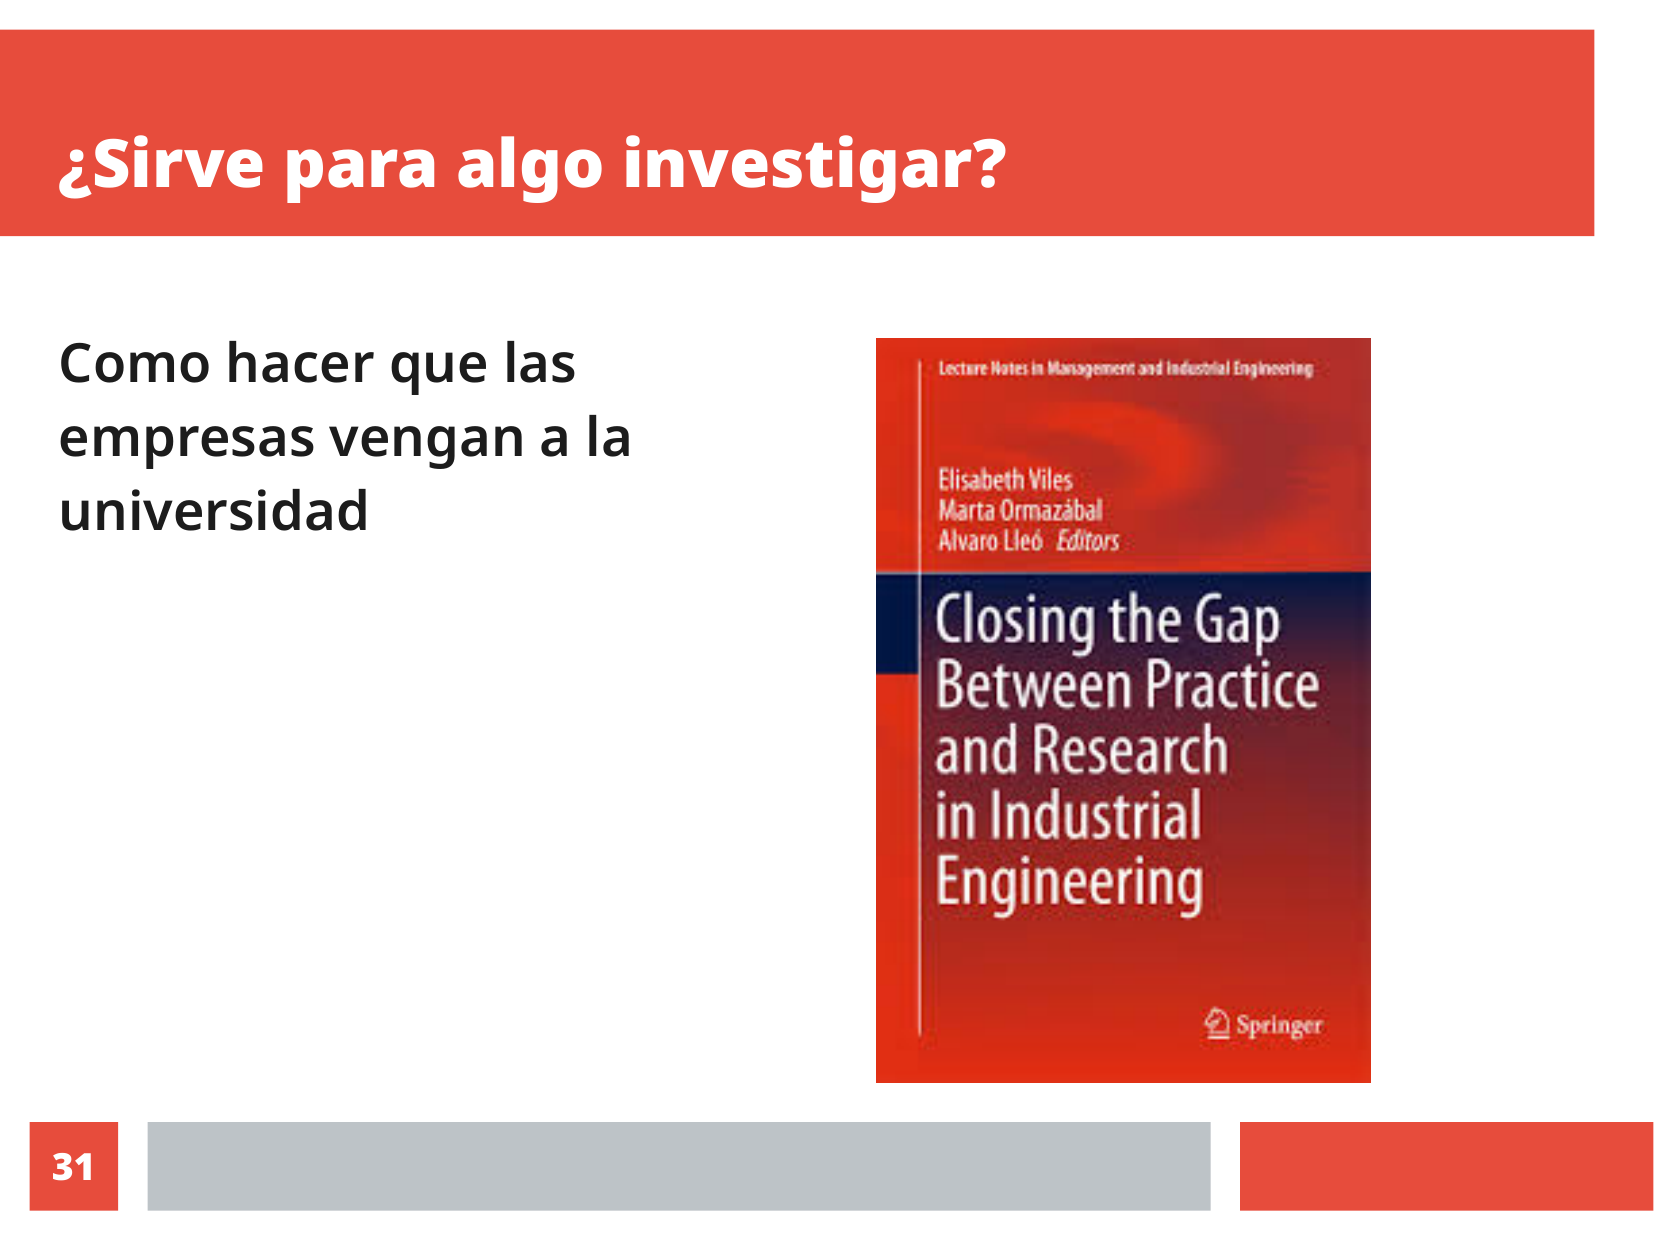

# ¿Sirve para algo investigar?
Como hacer que las empresas vengan a la universidad
31